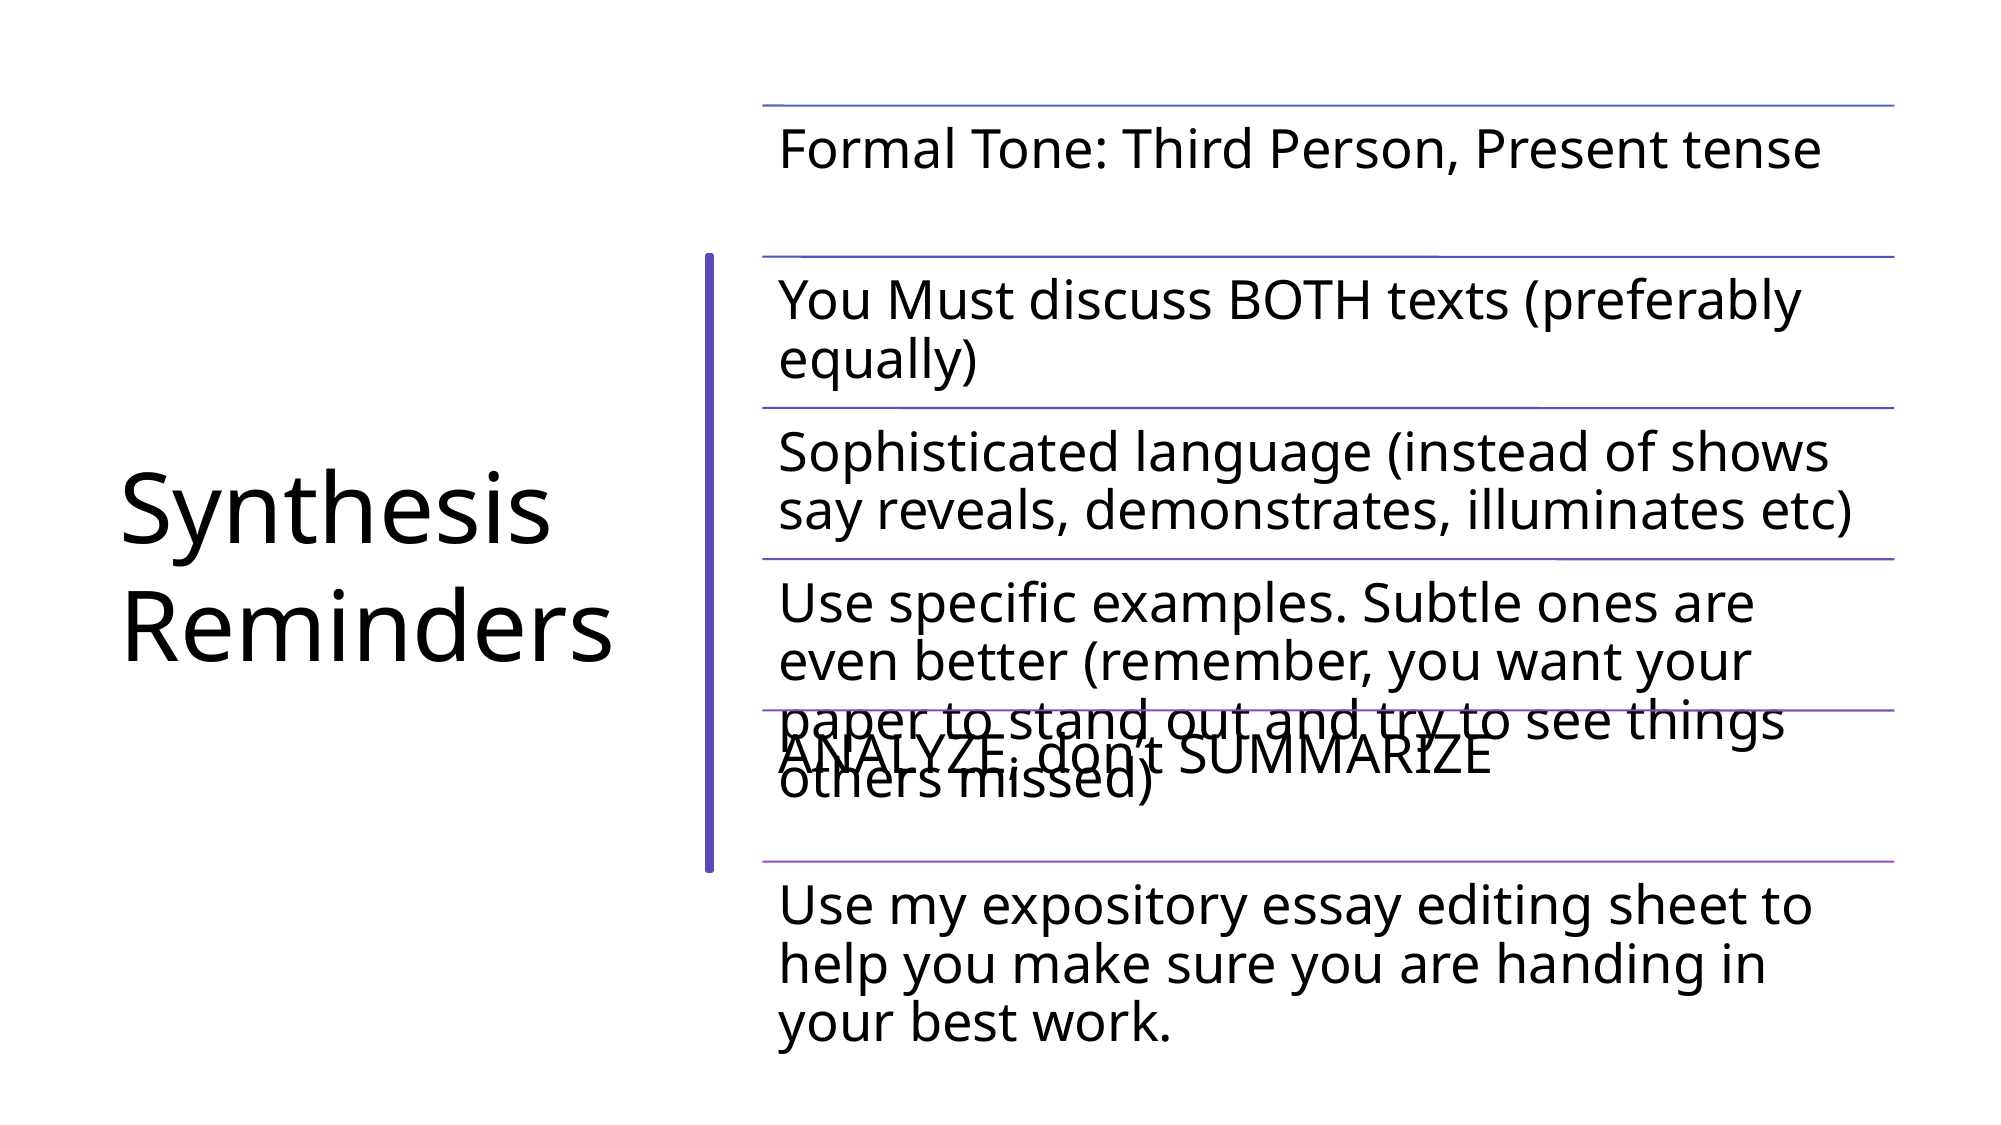

# Synthesis Reminders
Formal Tone: Third Person, Present tense
You Must discuss BOTH texts (preferably equally)
Sophisticated language (instead of shows say reveals, demonstrates, illuminates etc)
Use specific examples. Subtle ones are even better (remember, you want your paper to stand out and try to see things others missed)
ANALYZE, don’t SUMMARIZE
Use my expository essay editing sheet to help you make sure you are handing in your best work.